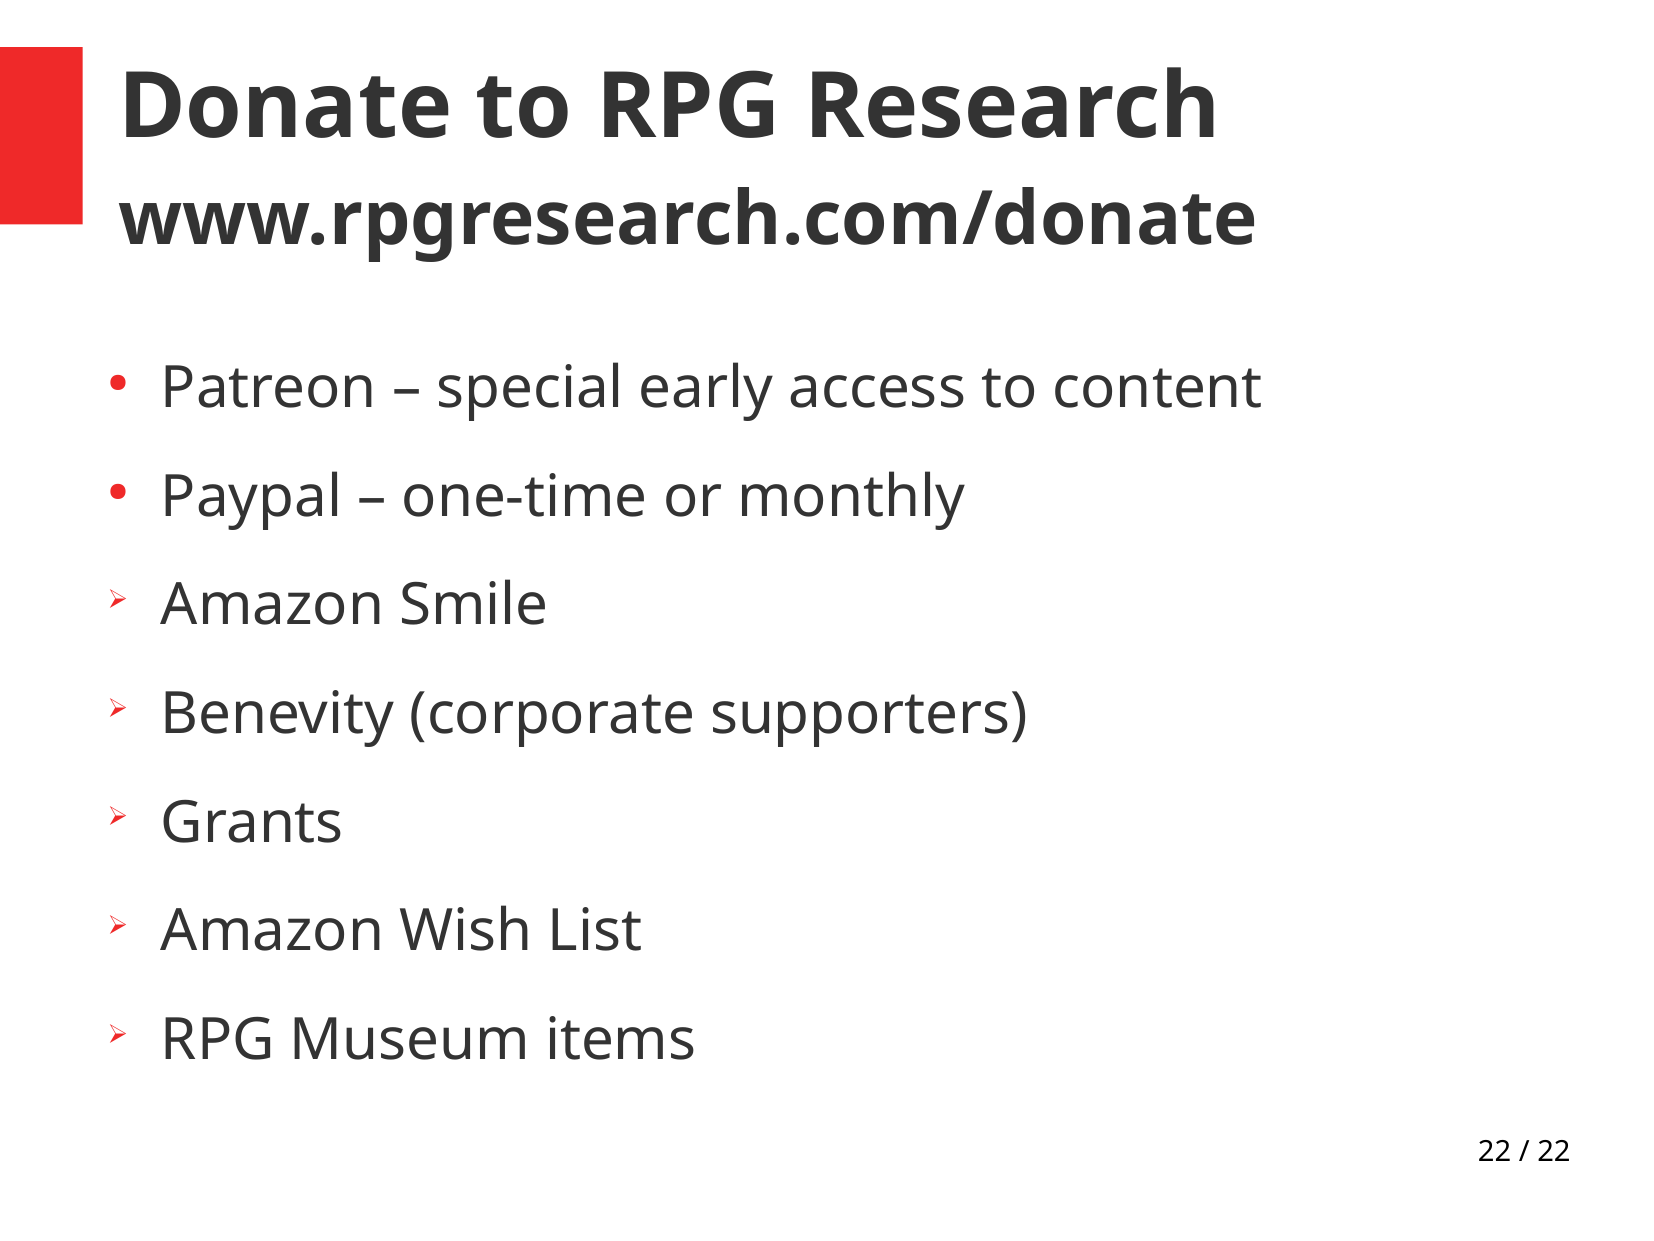

# Donate to RPG Research www.rpgresearch.com/donate
Patreon – special early access to content
Paypal – one-time or monthly
Amazon Smile
Benevity (corporate supporters)
Grants
Amazon Wish List
RPG Museum items
22